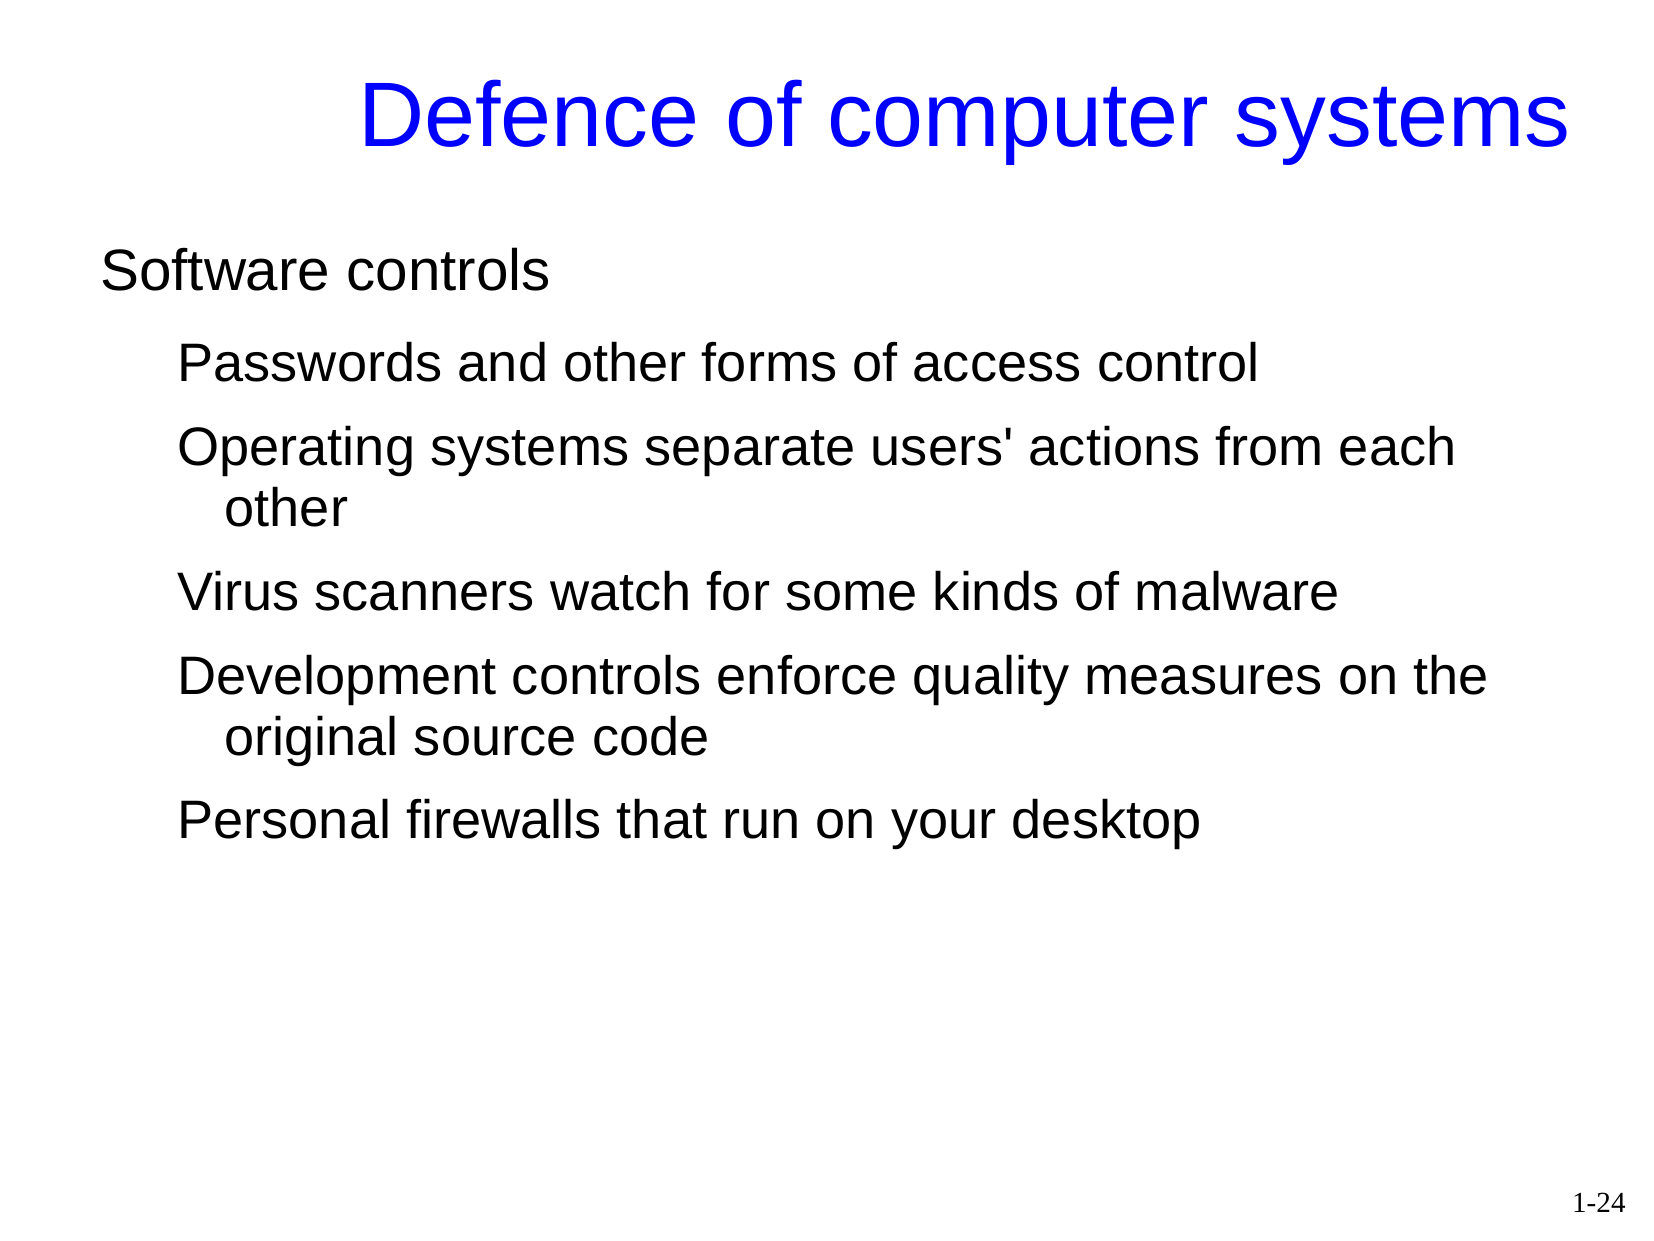

# Defence of computer systems
Software controls
Passwords and other forms of access control
Operating systems separate users' actions from each other
Virus scanners watch for some kinds of malware
Development controls enforce quality measures on the original source code
Personal firewalls that run on your desktop